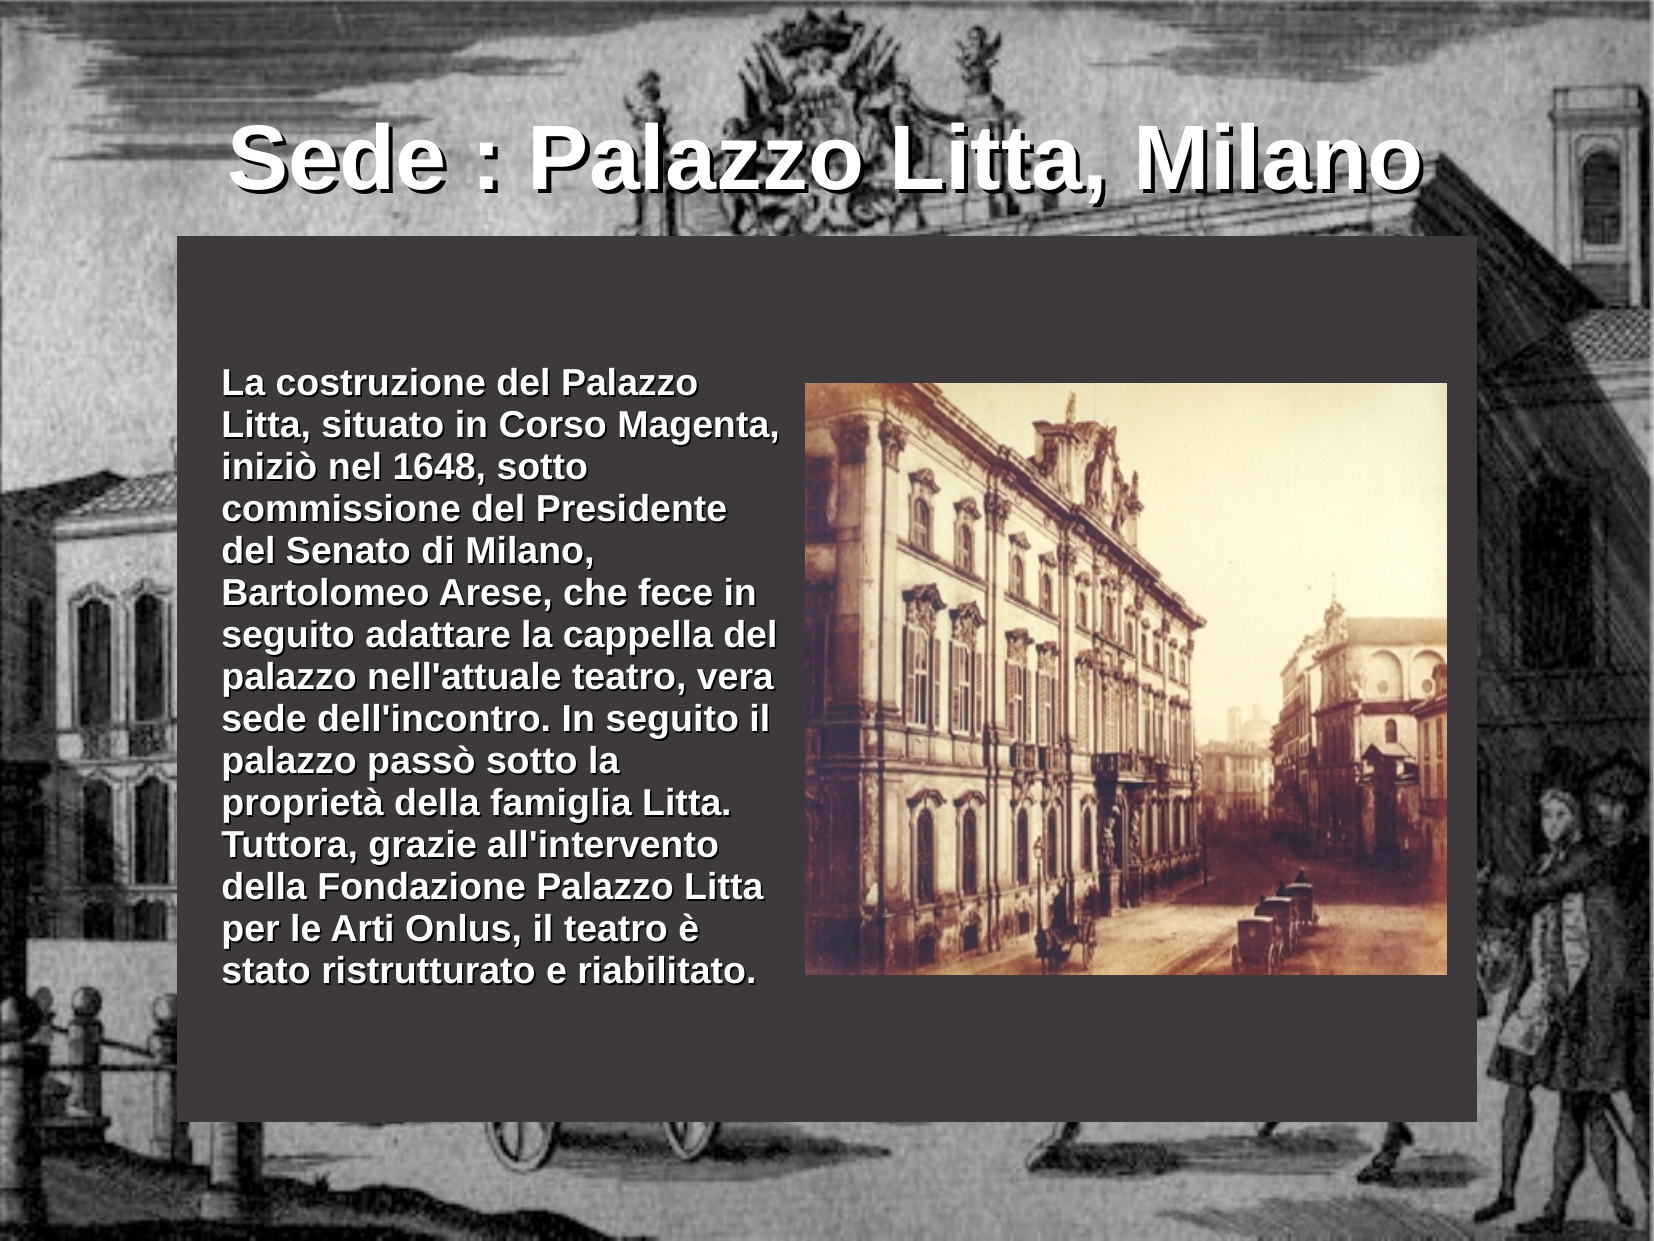

# Sede : Palazzo Litta, Milano
La costruzione del Palazzo Litta, situato in Corso Magenta, iniziò nel 1648, sotto commissione del Presidente del Senato di Milano, Bartolomeo Arese, che fece in seguito adattare la cappella del palazzo nell'attuale teatro, vera sede dell'incontro. In seguito il palazzo passò sotto la proprietà della famiglia Litta. Tuttora, grazie all'intervento della Fondazione Palazzo Litta per le Arti Onlus, il teatro è stato ristrutturato e riabilitato.